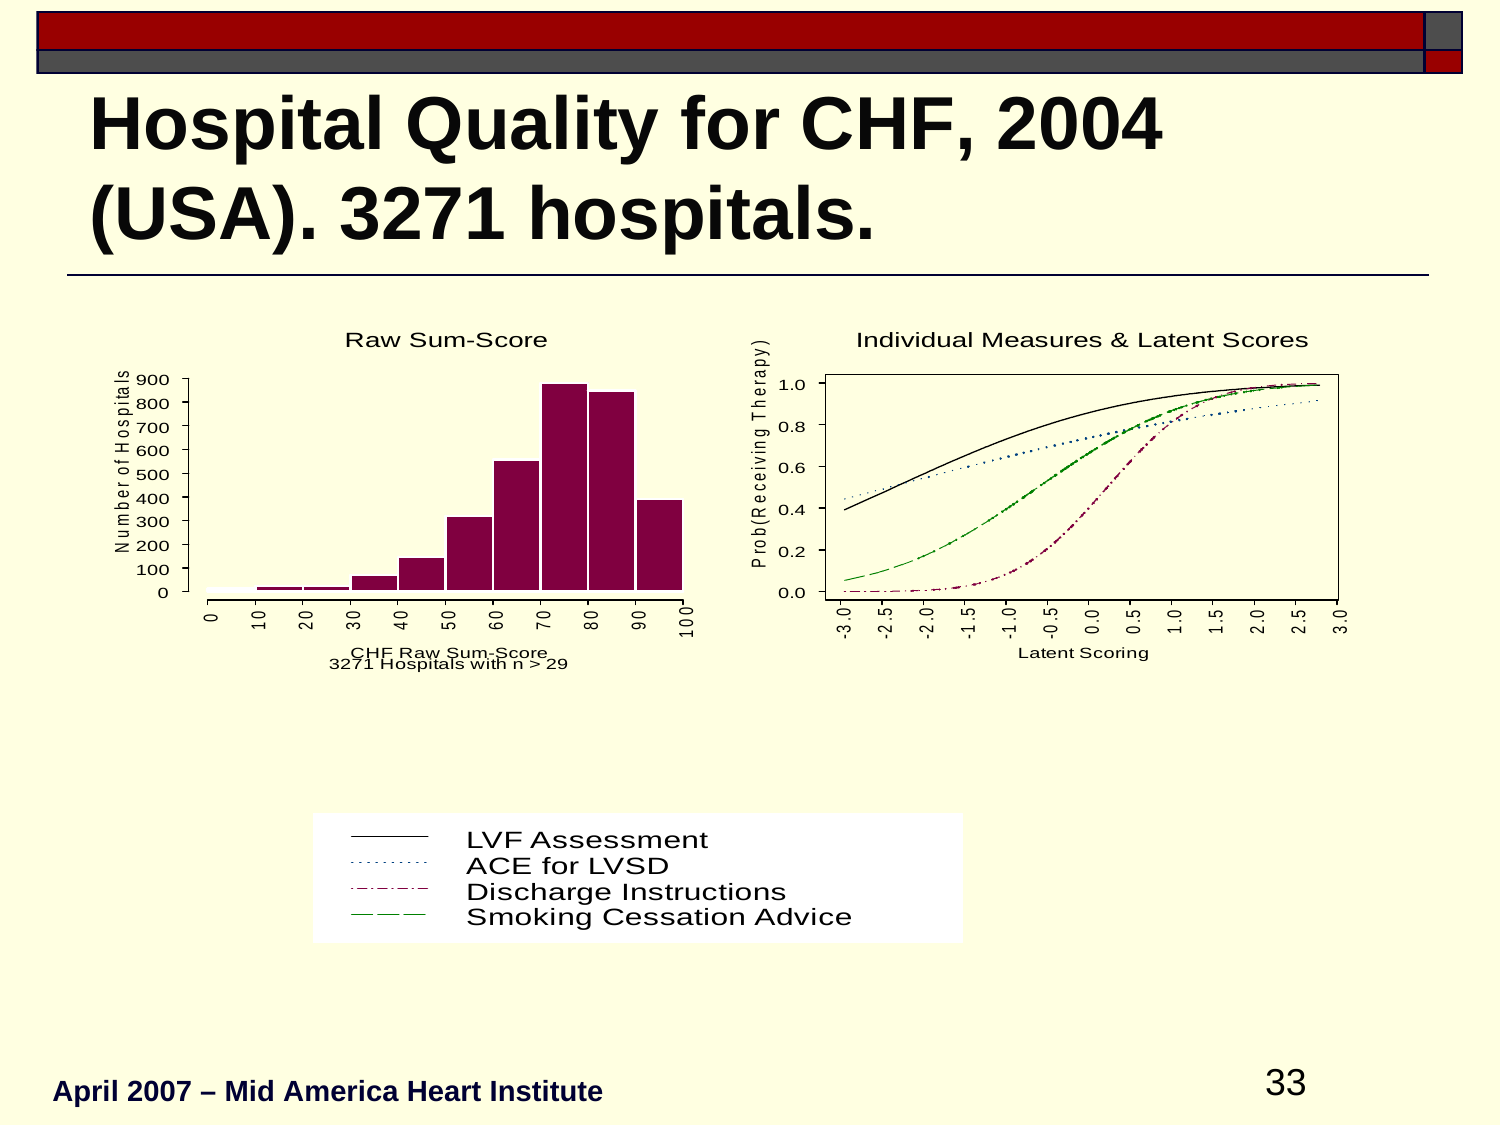

Hospital Quality for CHF, 2004 (USA). 3271 hospitals.
33